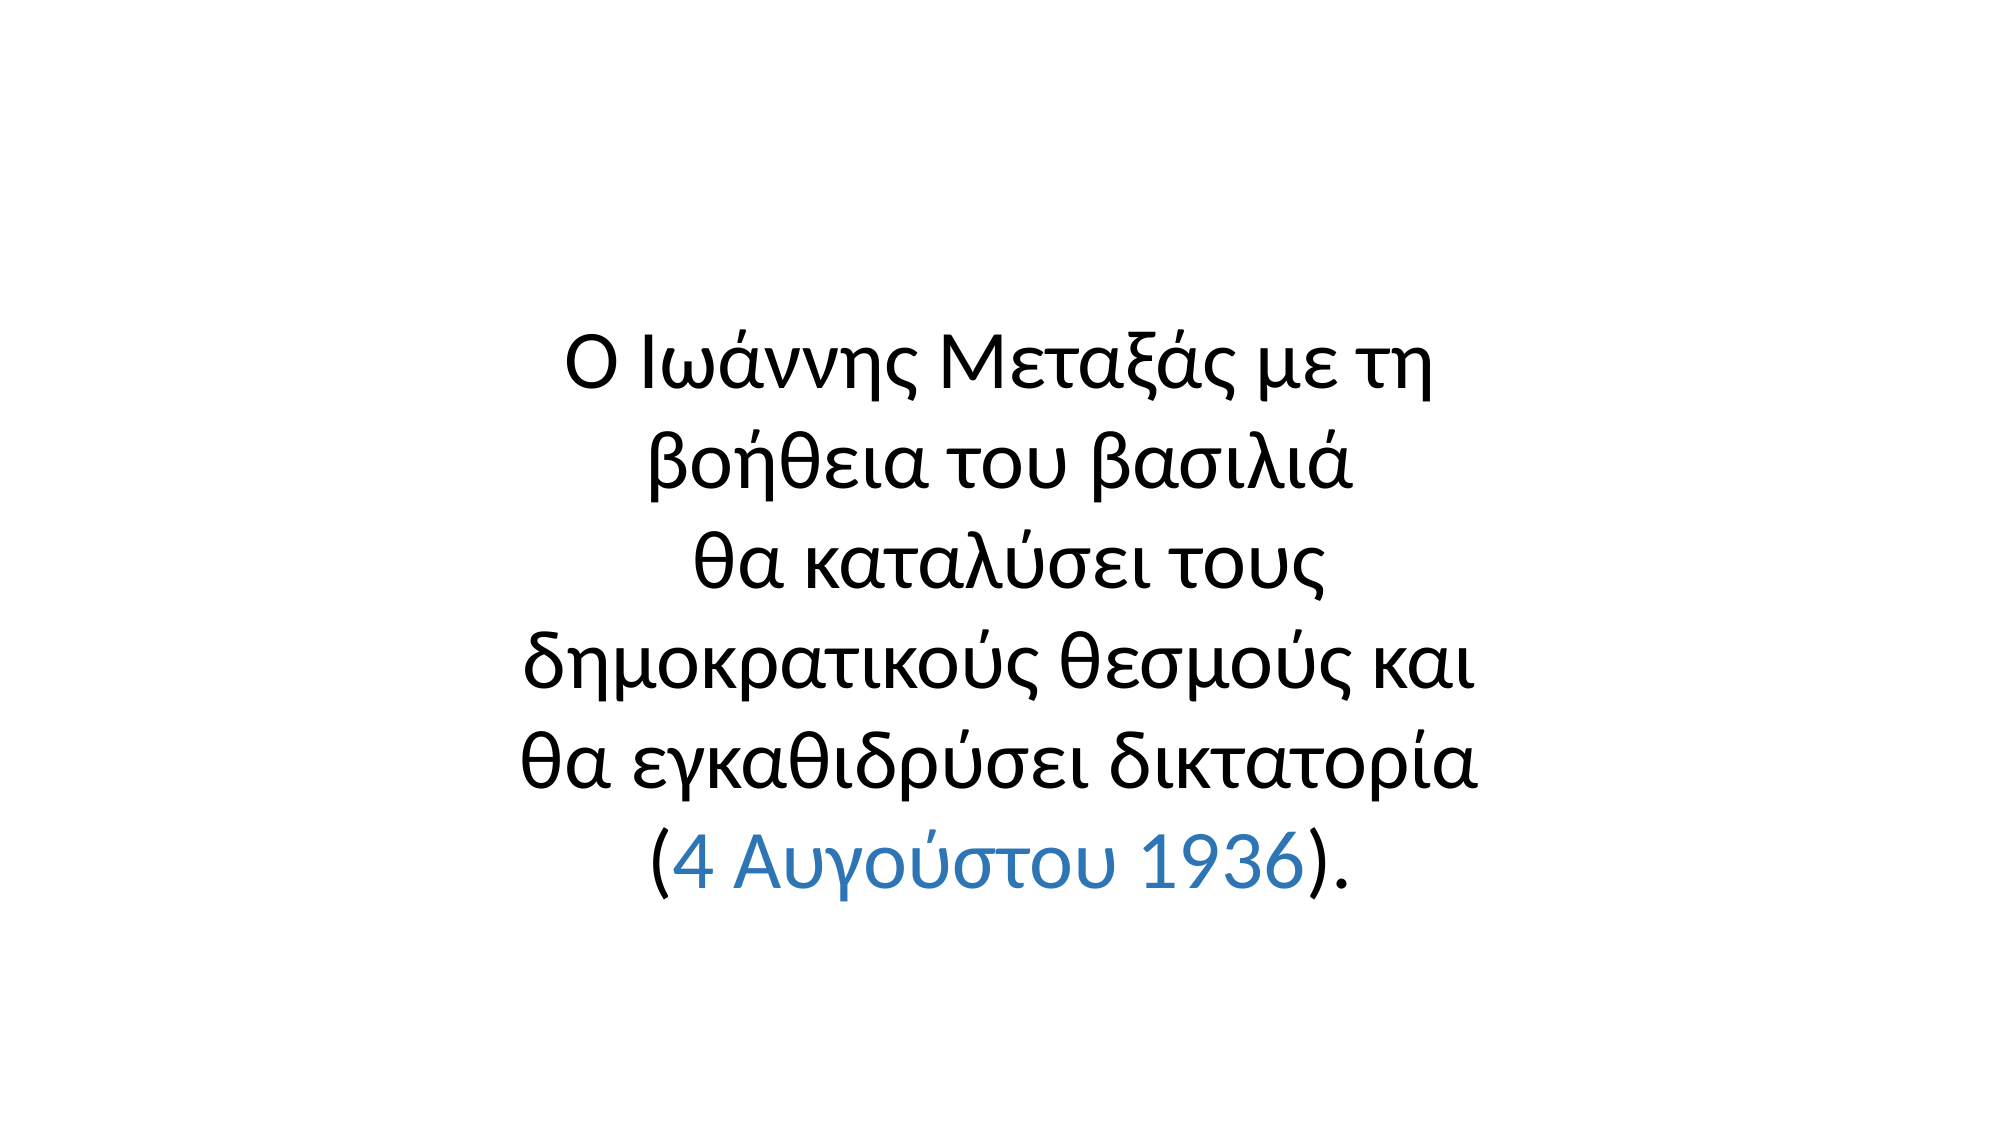

Ο Ιωάννης Μεταξάς με τη βοήθεια του βασιλιά
 θα καταλύσει τους δημοκρατικούς θεσμούς και θα εγκαθιδρύσει δικτατορία (4 Αυγούστου 1936).